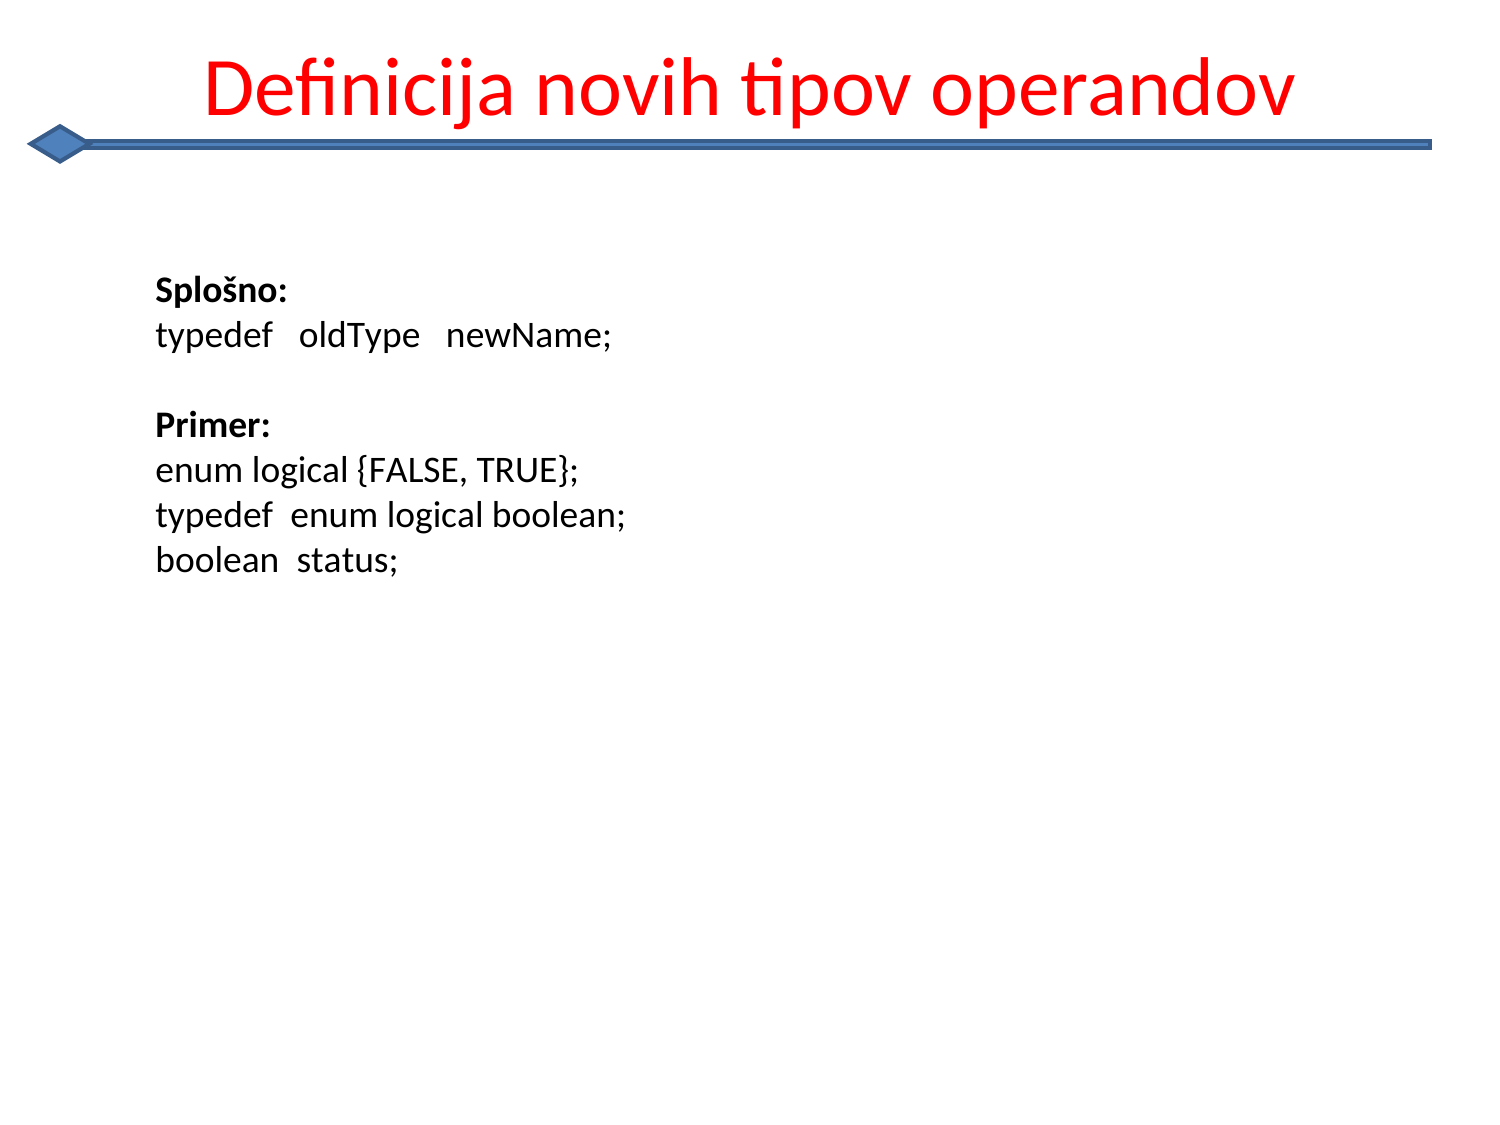

# Definicija novih tipov operandov
Splošno:
typedef   oldType   newName;
Primer:
enum logical {FALSE, TRUE};
typedef  enum logical boolean;
boolean  status;